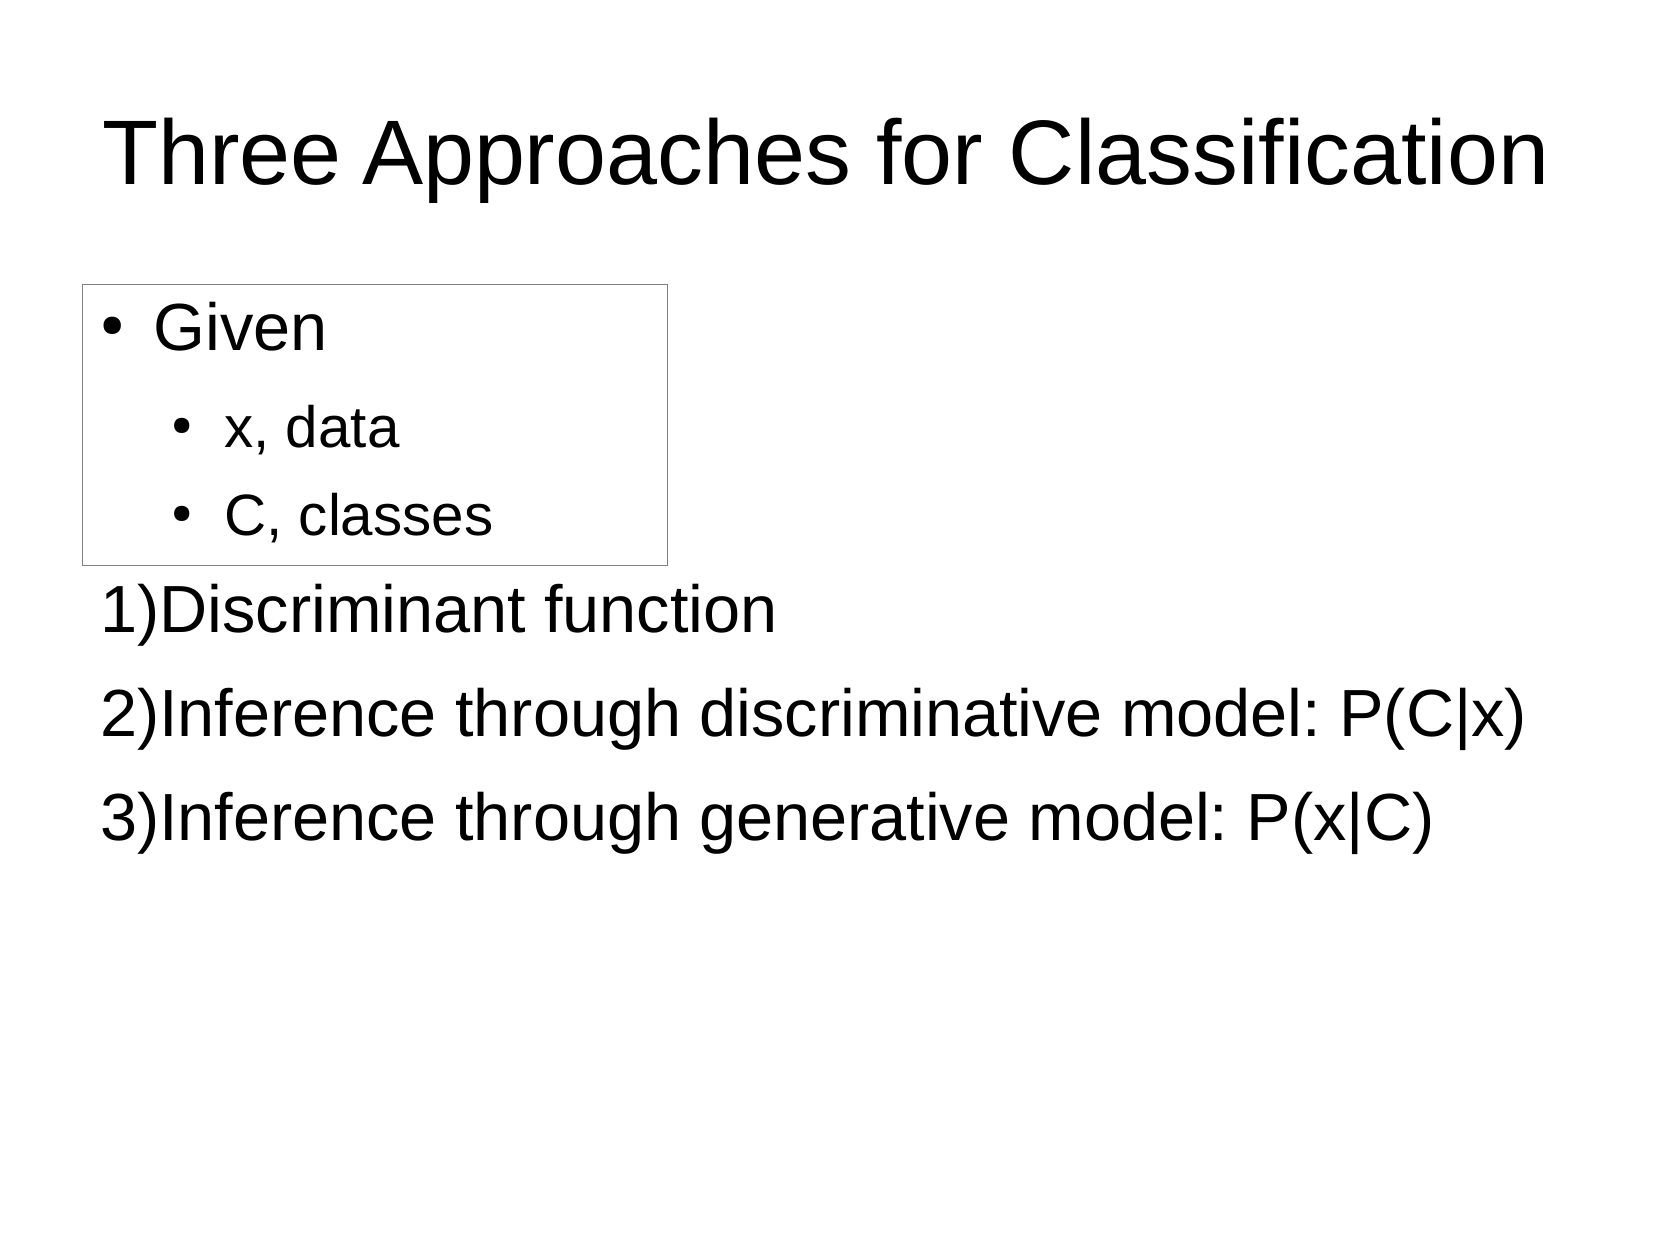

# Three Approaches for Classification
Given
x, data
C, classes
Discriminant function
Inference through discriminative model: P(C|x)
Inference through generative model: P(x|C)